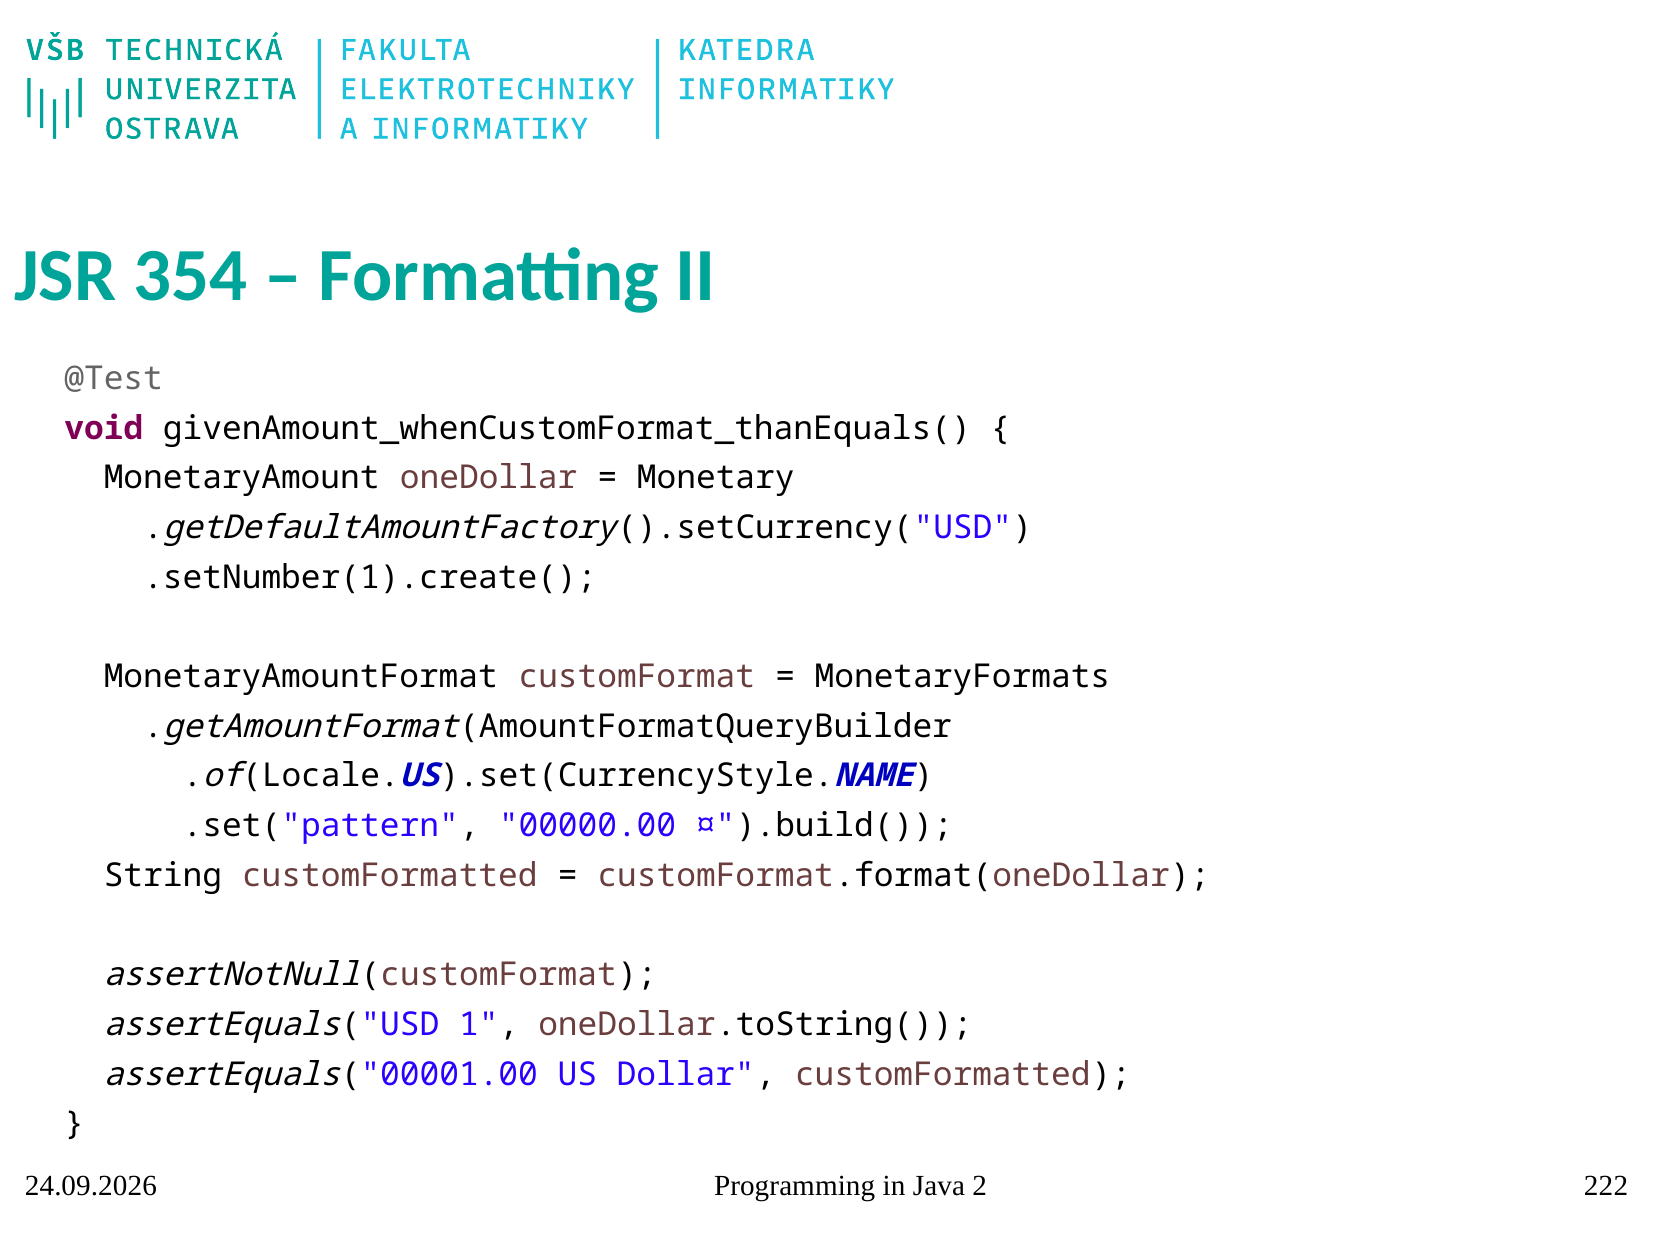

# JSR 354 – Formatting II
 @Test
 void givenAmount_whenCustomFormat_thanEquals() {
 MonetaryAmount oneDollar = Monetary
 .getDefaultAmountFactory().setCurrency("USD")
 .setNumber(1).create();
 MonetaryAmountFormat customFormat = MonetaryFormats
 .getAmountFormat(AmountFormatQueryBuilder
 .of(Locale.US).set(CurrencyStyle.NAME)
 .set("pattern", "00000.00 ¤").build());
 String customFormatted = customFormat.format(oneDollar);
 assertNotNull(customFormat);
 assertEquals("USD 1", oneDollar.toString());
 assertEquals("00001.00 US Dollar", customFormatted);
 }
Programming in Java 2
222